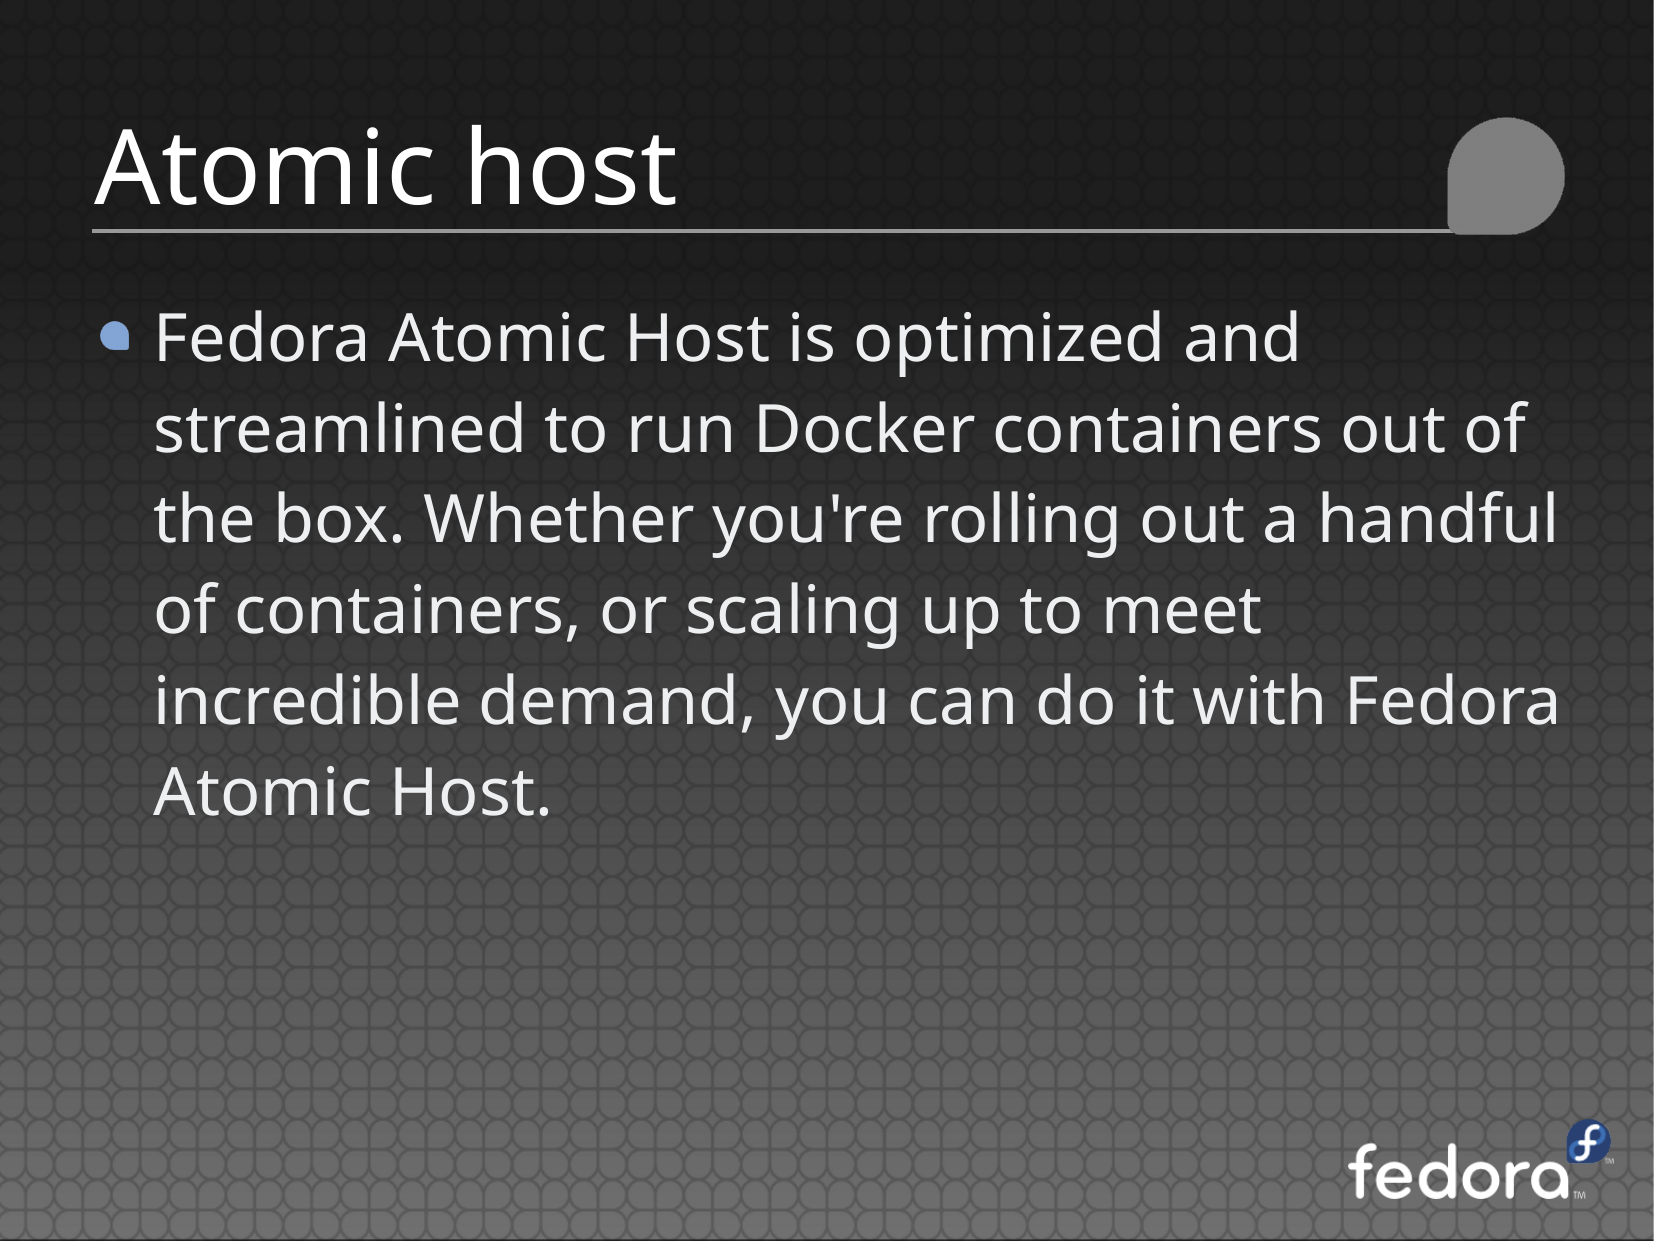

Atomic host
# Fedora Atomic Host is optimized and streamlined to run Docker containers out of the box. Whether you're rolling out a handful of containers, or scaling up to meet incredible demand, you can do it with Fedora Atomic Host.